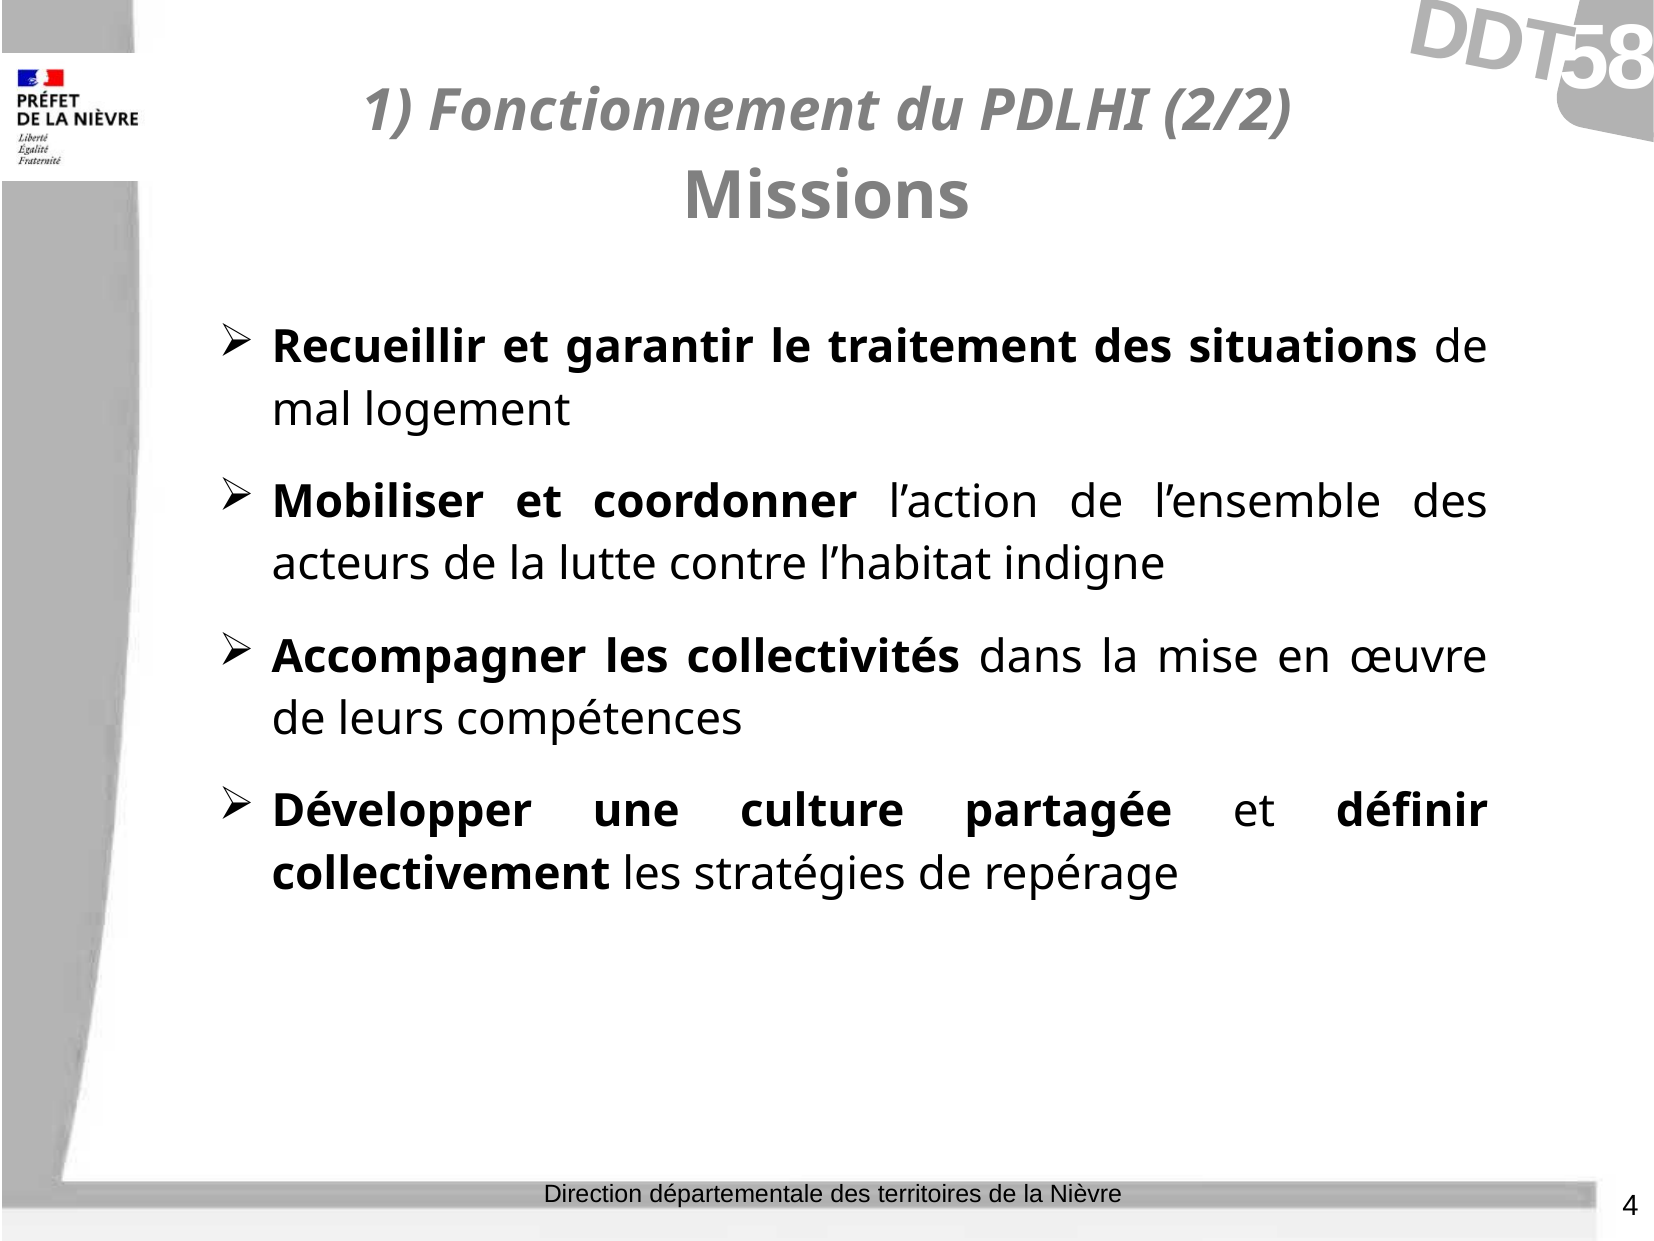

# 1) Fonctionnement du PDLHI (2/2) Missions
Recueillir et garantir le traitement des situations de mal logement
Mobiliser et coordonner l’action de l’ensemble des acteurs de la lutte contre l’habitat indigne
Accompagner les collectivités dans la mise en œuvre de leurs compétences
Développer une culture partagée et définir collectivement les stratégies de repérage